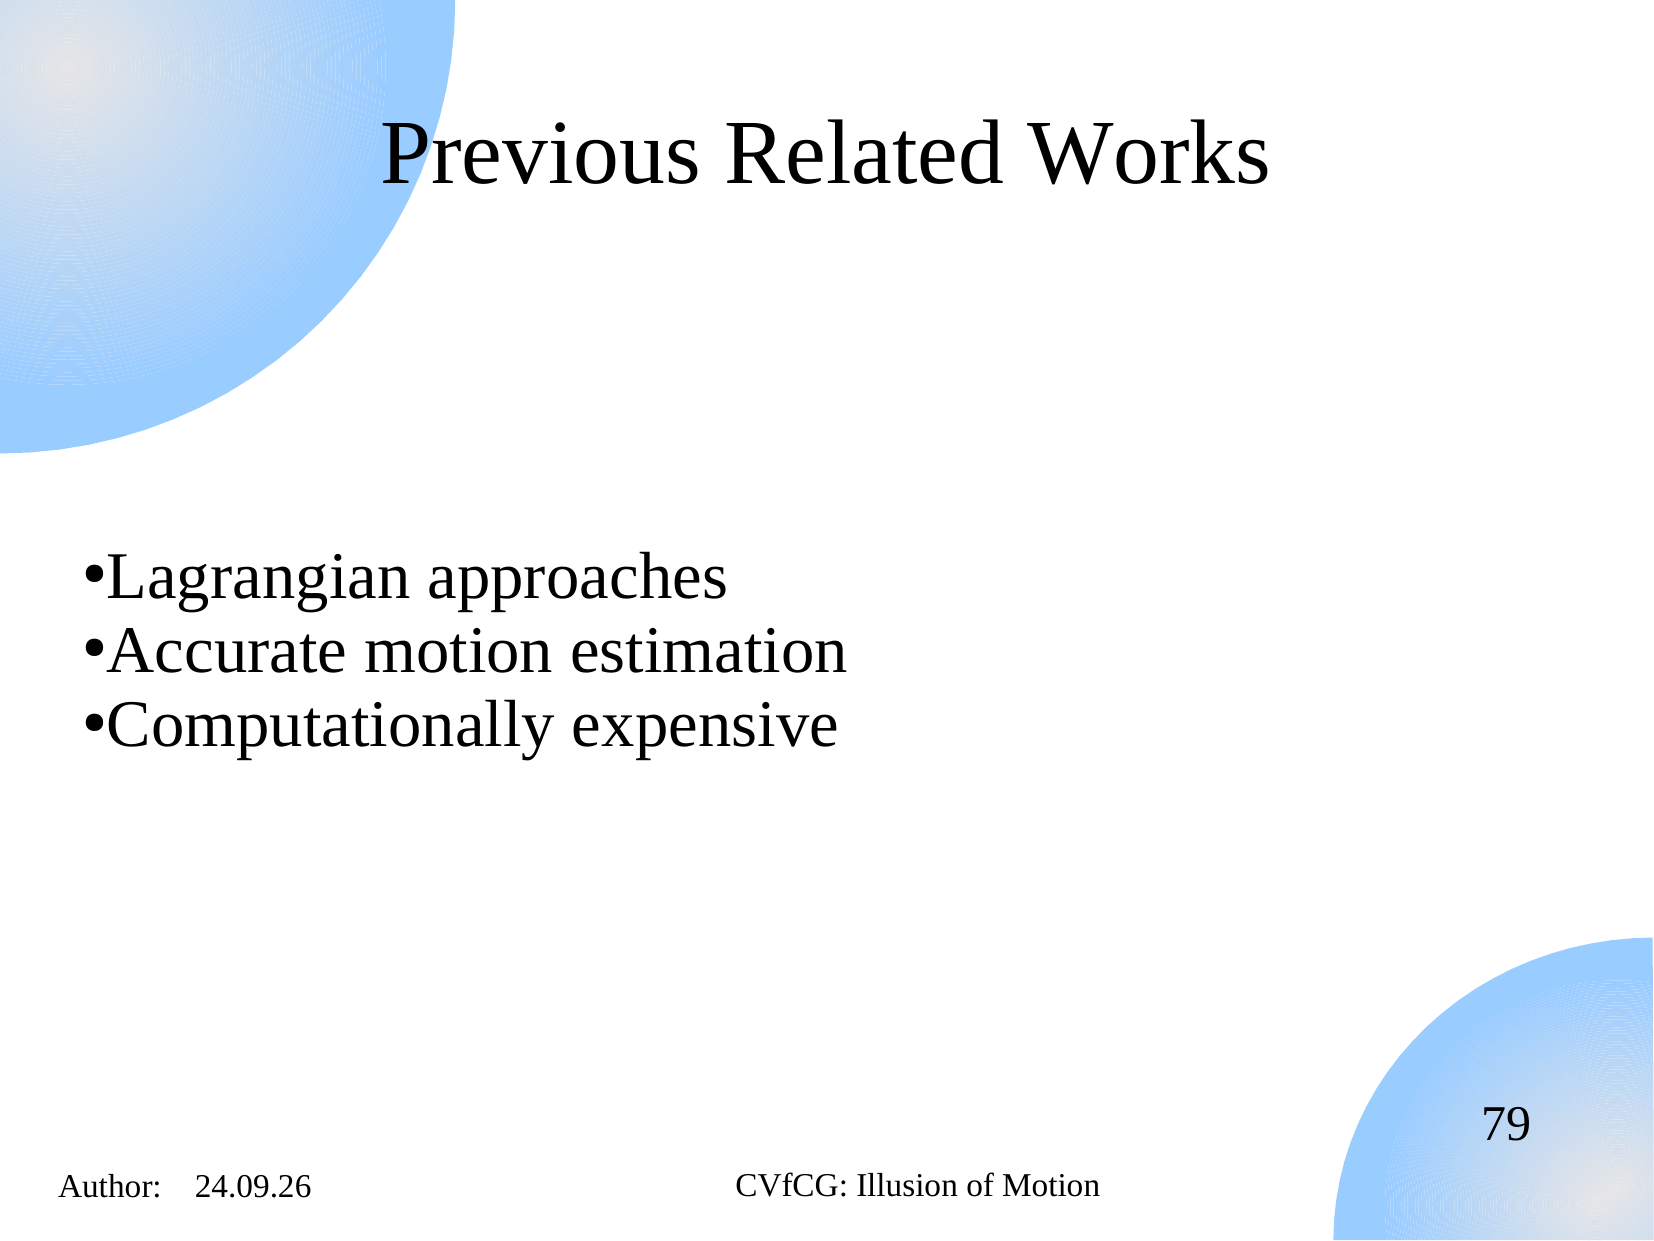

# Previous Related Works
Lagrangian approaches
Accurate motion estimation
Computationally expensive
CVfCG: Illusion of Motion